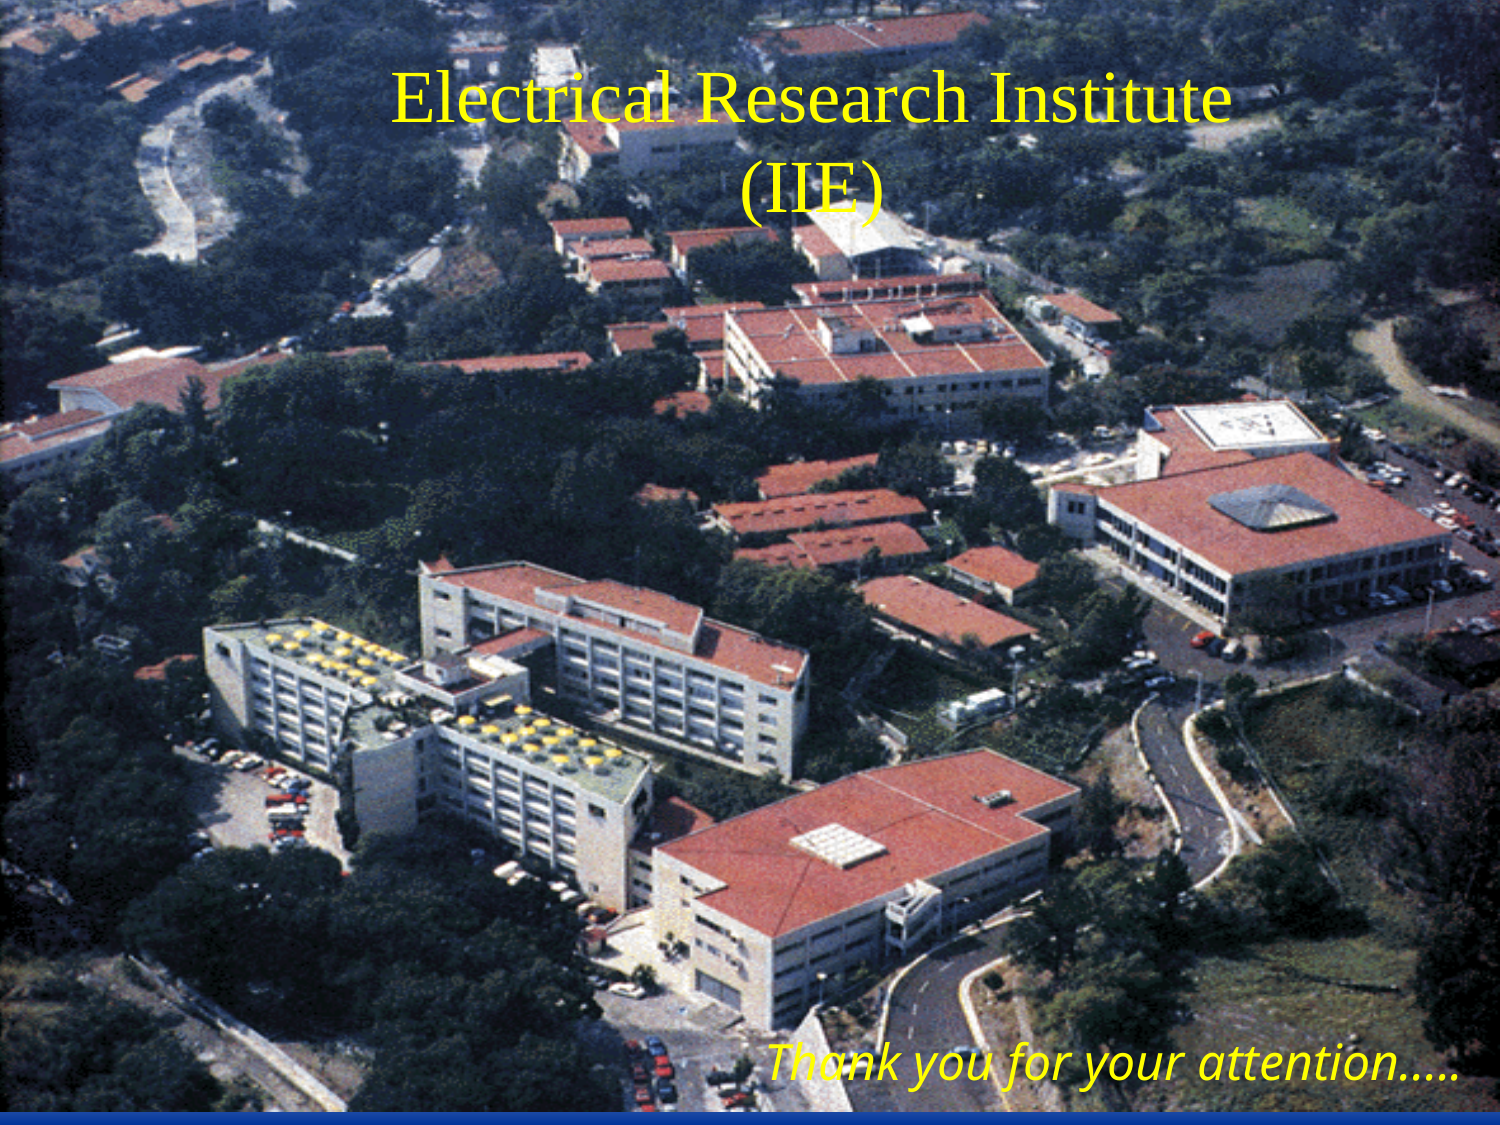

Electrical Research Institute
(IIE)
Thank you for your attention.....